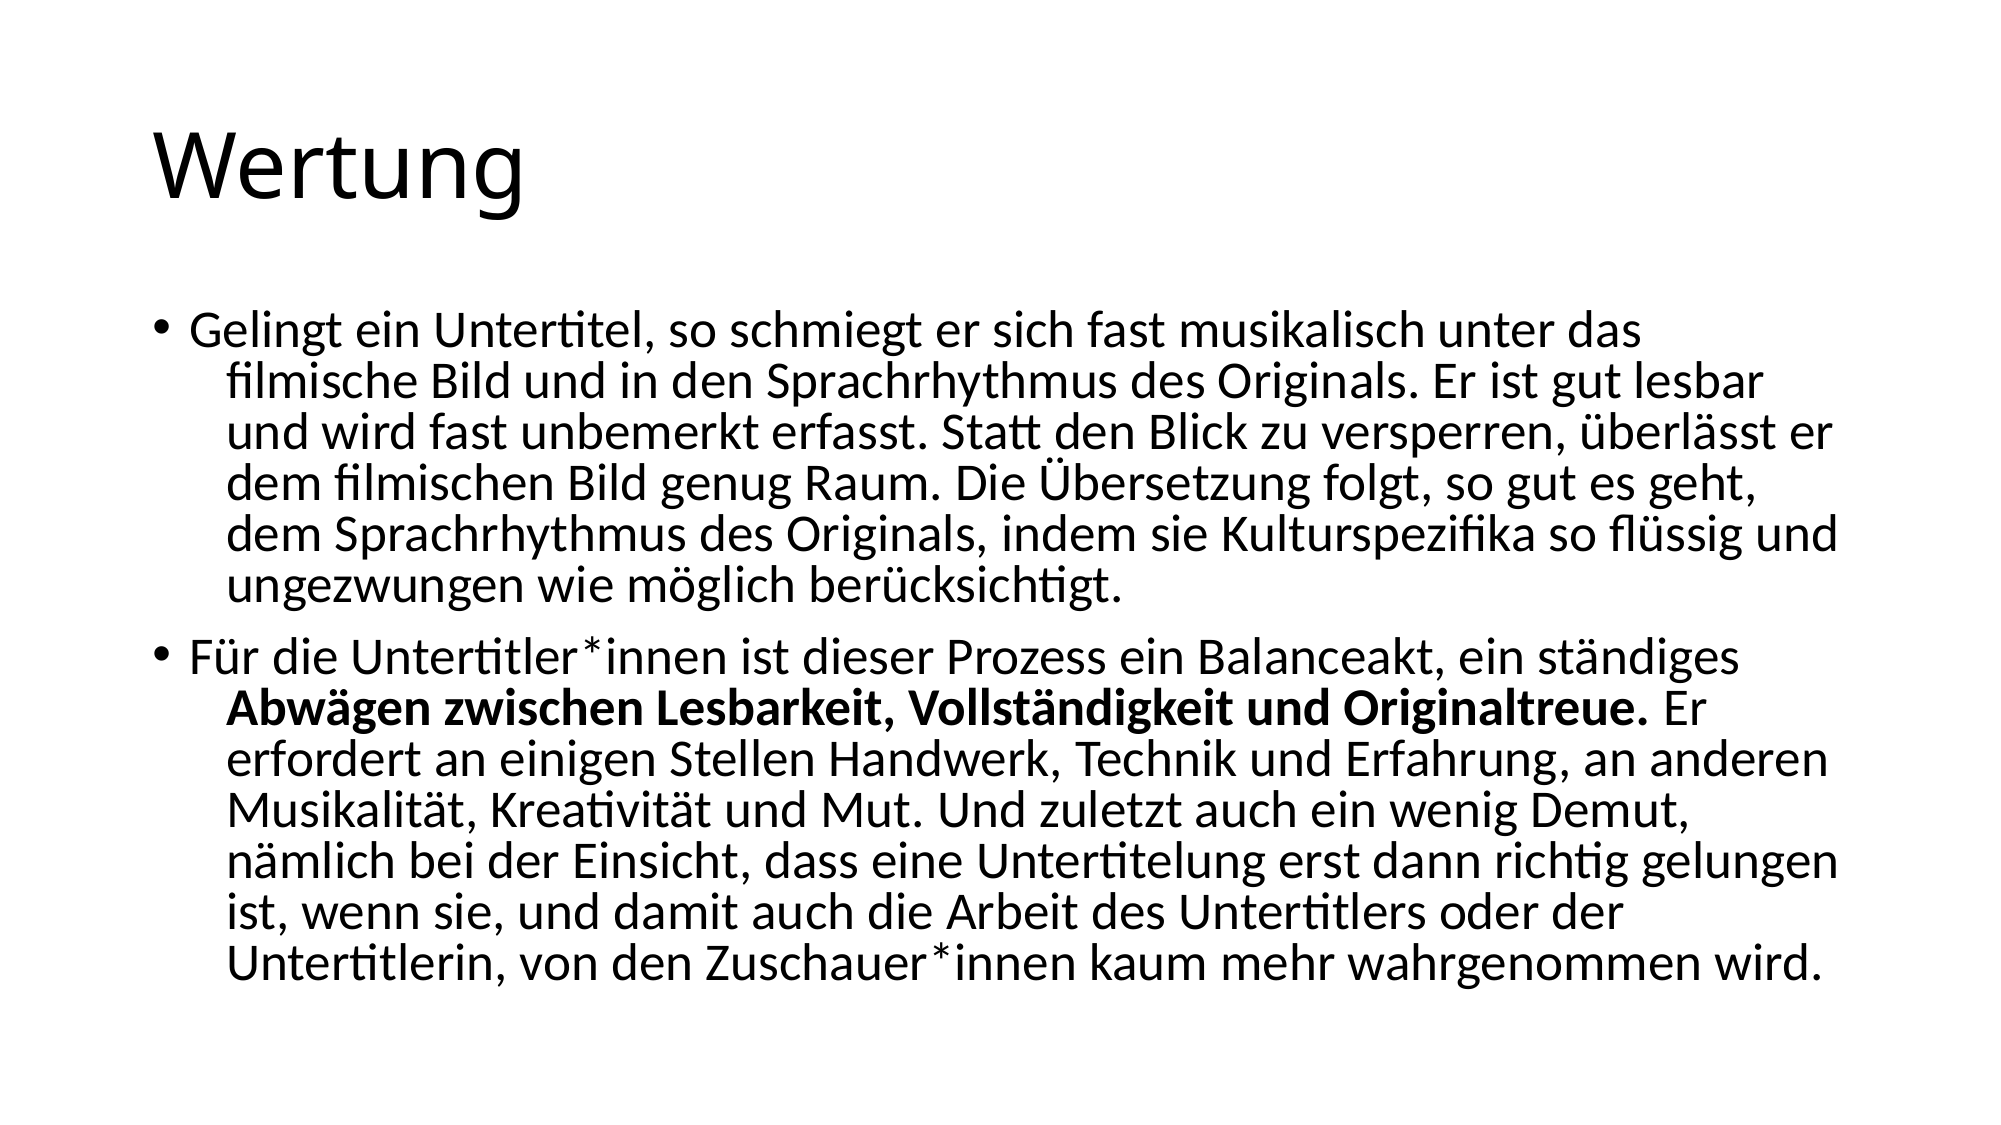

# Wertung
Gelingt ein Untertitel, so schmiegt er sich fast musikalisch unter das filmische Bild und in den Sprachrhythmus des Originals. Er ist gut lesbar und wird fast unbemerkt erfasst. Statt den Blick zu versperren, überlässt er dem filmischen Bild genug Raum. Die Übersetzung folgt, so gut es geht, dem Sprachrhythmus des Originals, indem sie Kulturspezifika so flüssig und ungezwungen wie möglich berücksichtigt.
Für die Untertitler*innen ist dieser Prozess ein Balanceakt, ein ständiges Abwägen zwischen Lesbarkeit, Vollständigkeit und Originaltreue. Er erfordert an einigen Stellen Handwerk, Technik und Erfahrung, an anderen Musikalität, Kreativität und Mut. Und zuletzt auch ein wenig Demut, nämlich bei der Einsicht, dass eine Untertitelung erst dann richtig gelungen ist, wenn sie, und damit auch die Arbeit des Untertitlers oder der Untertitlerin, von den Zuschauer*innen kaum mehr wahrgenommen wird.